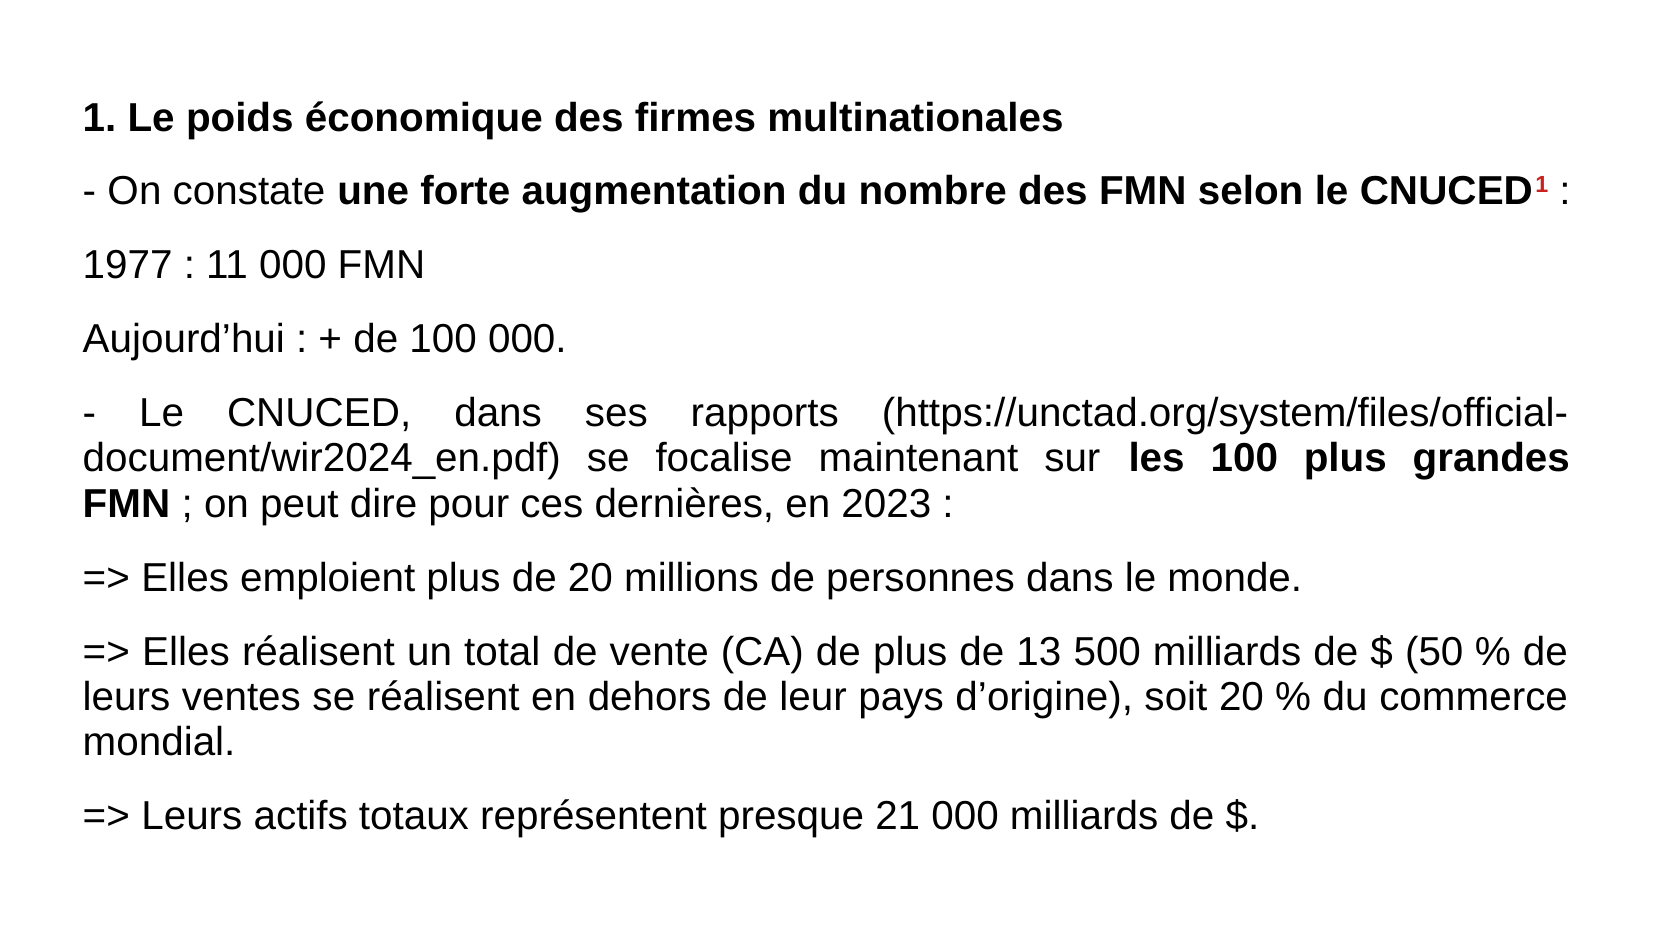

# 1. Le poids économique des firmes multinationales
- On constate une forte augmentation du nombre des FMN selon le CNUCED1 :
1977 : 11 000 FMN
Aujourd’hui : + de 100 000.
- Le CNUCED, dans ses rapports (https://unctad.org/system/files/official-document/wir2024_en.pdf) se focalise maintenant sur les 100 plus grandes FMN ; on peut dire pour ces dernières, en 2023 :
=> Elles emploient plus de 20 millions de personnes dans le monde.
=> Elles réalisent un total de vente (CA) de plus de 13 500 milliards de $ (50 % de leurs ventes se réalisent en dehors de leur pays d’origine), soit 20 % du commerce mondial.
=> Leurs actifs totaux représentent presque 21 000 milliards de $.